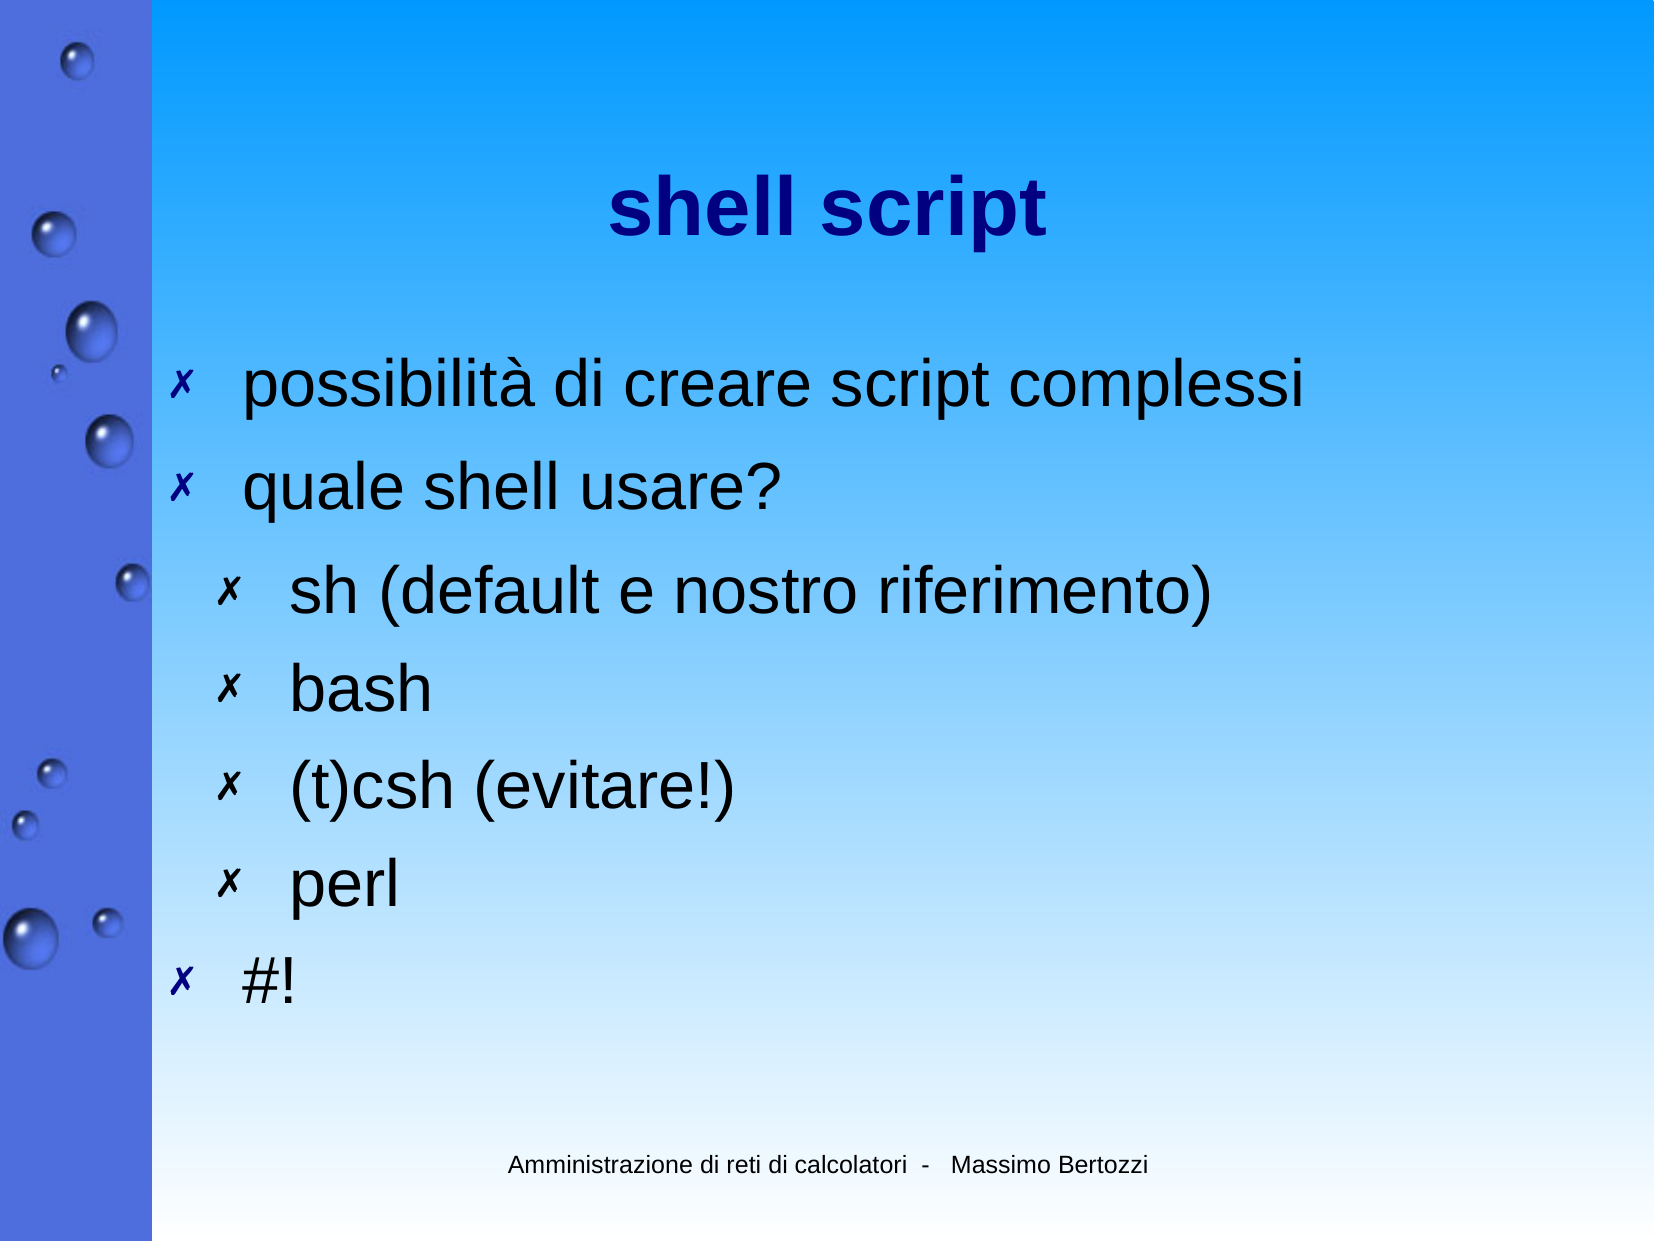

# shell script
possibilità di creare script complessi
quale shell usare?
sh (default e nostro riferimento)
bash
(t)csh (evitare!)
perl
#!